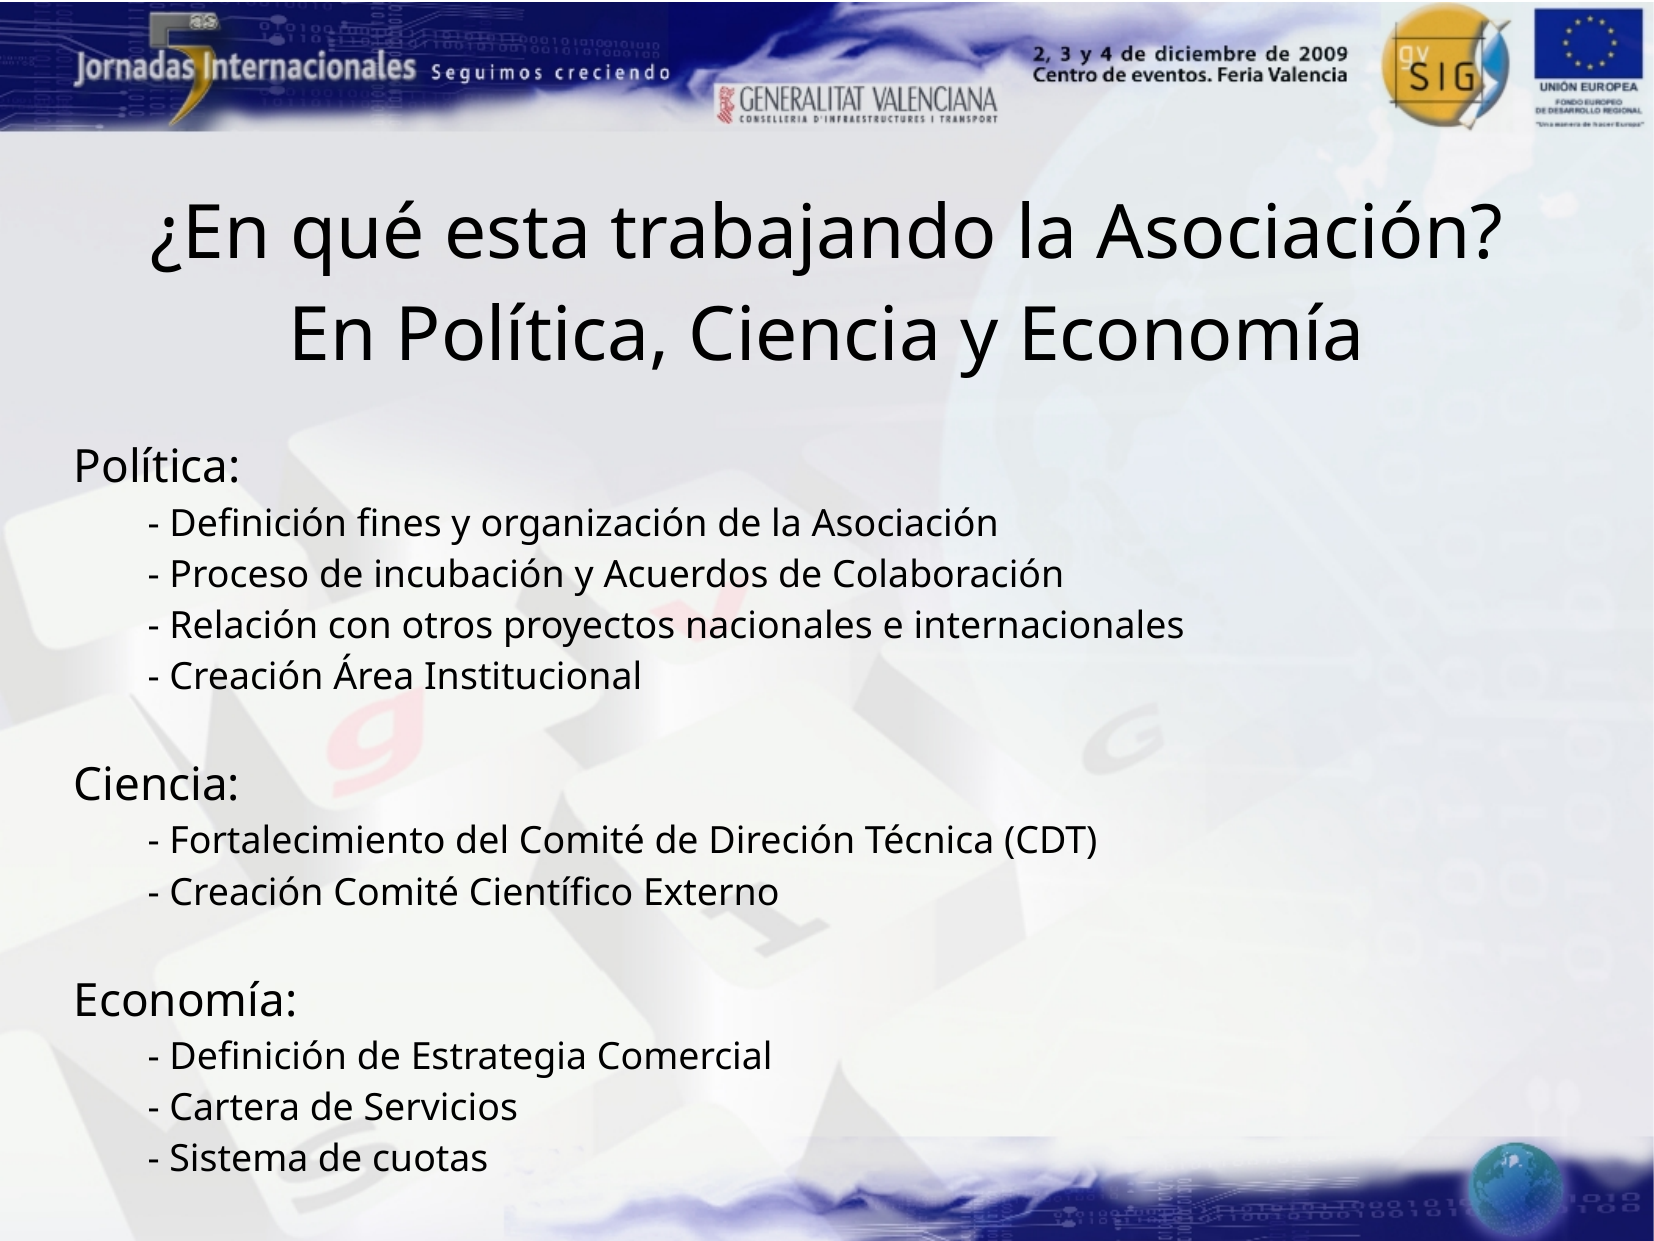

¿En qué esta trabajando la Asociación?
En Política, Ciencia y Economía
Política:
	- Definición fines y organización de la Asociación
	- Proceso de incubación y Acuerdos de Colaboración
	- Relación con otros proyectos nacionales e internacionales
	- Creación Área Institucional
Ciencia:
	- Fortalecimiento del Comité de Direción Técnica (CDT)
	- Creación Comité Científico Externo
Economía:
	- Definición de Estrategia Comercial
	- Cartera de Servicios
	- Sistema de cuotas